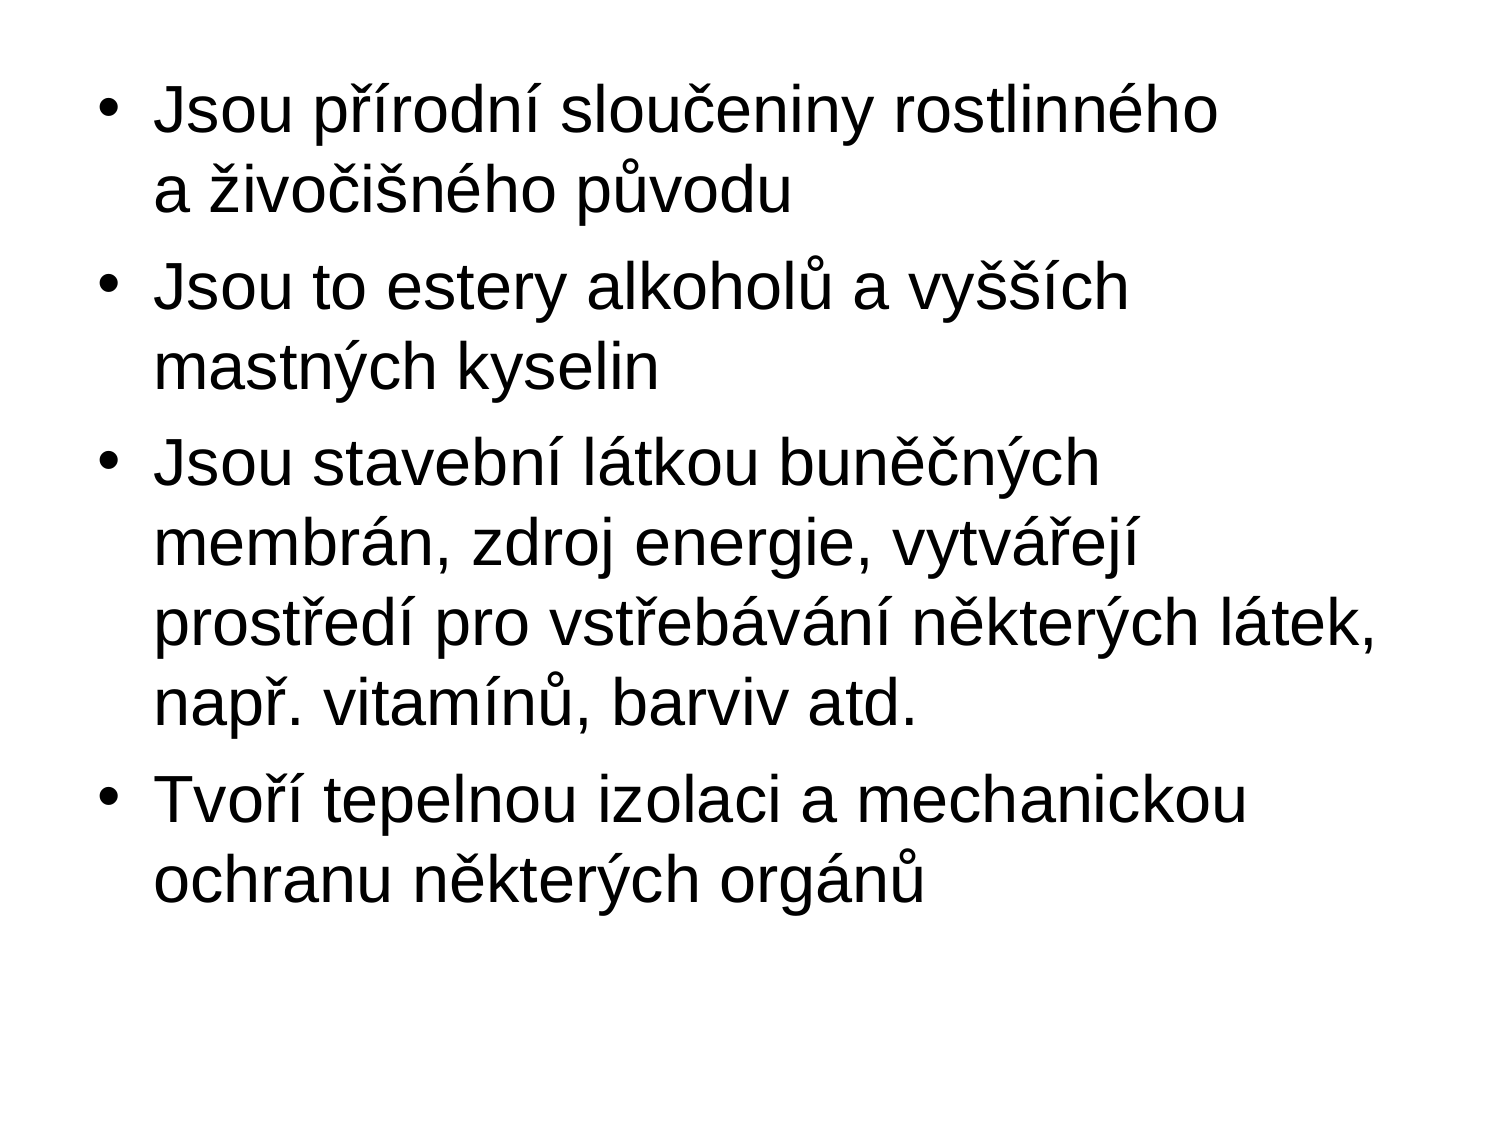

# Jsou přírodní sloučeniny rostlinného a živočišného původu
Jsou to estery alkoholů a vyšších mastných kyselin
Jsou stavební látkou buněčných membrán, zdroj energie, vytvářejí prostředí pro vstřebávání některých látek, např. vitamínů, barviv atd.
Tvoří tepelnou izolaci a mechanickou ochranu některých orgánů